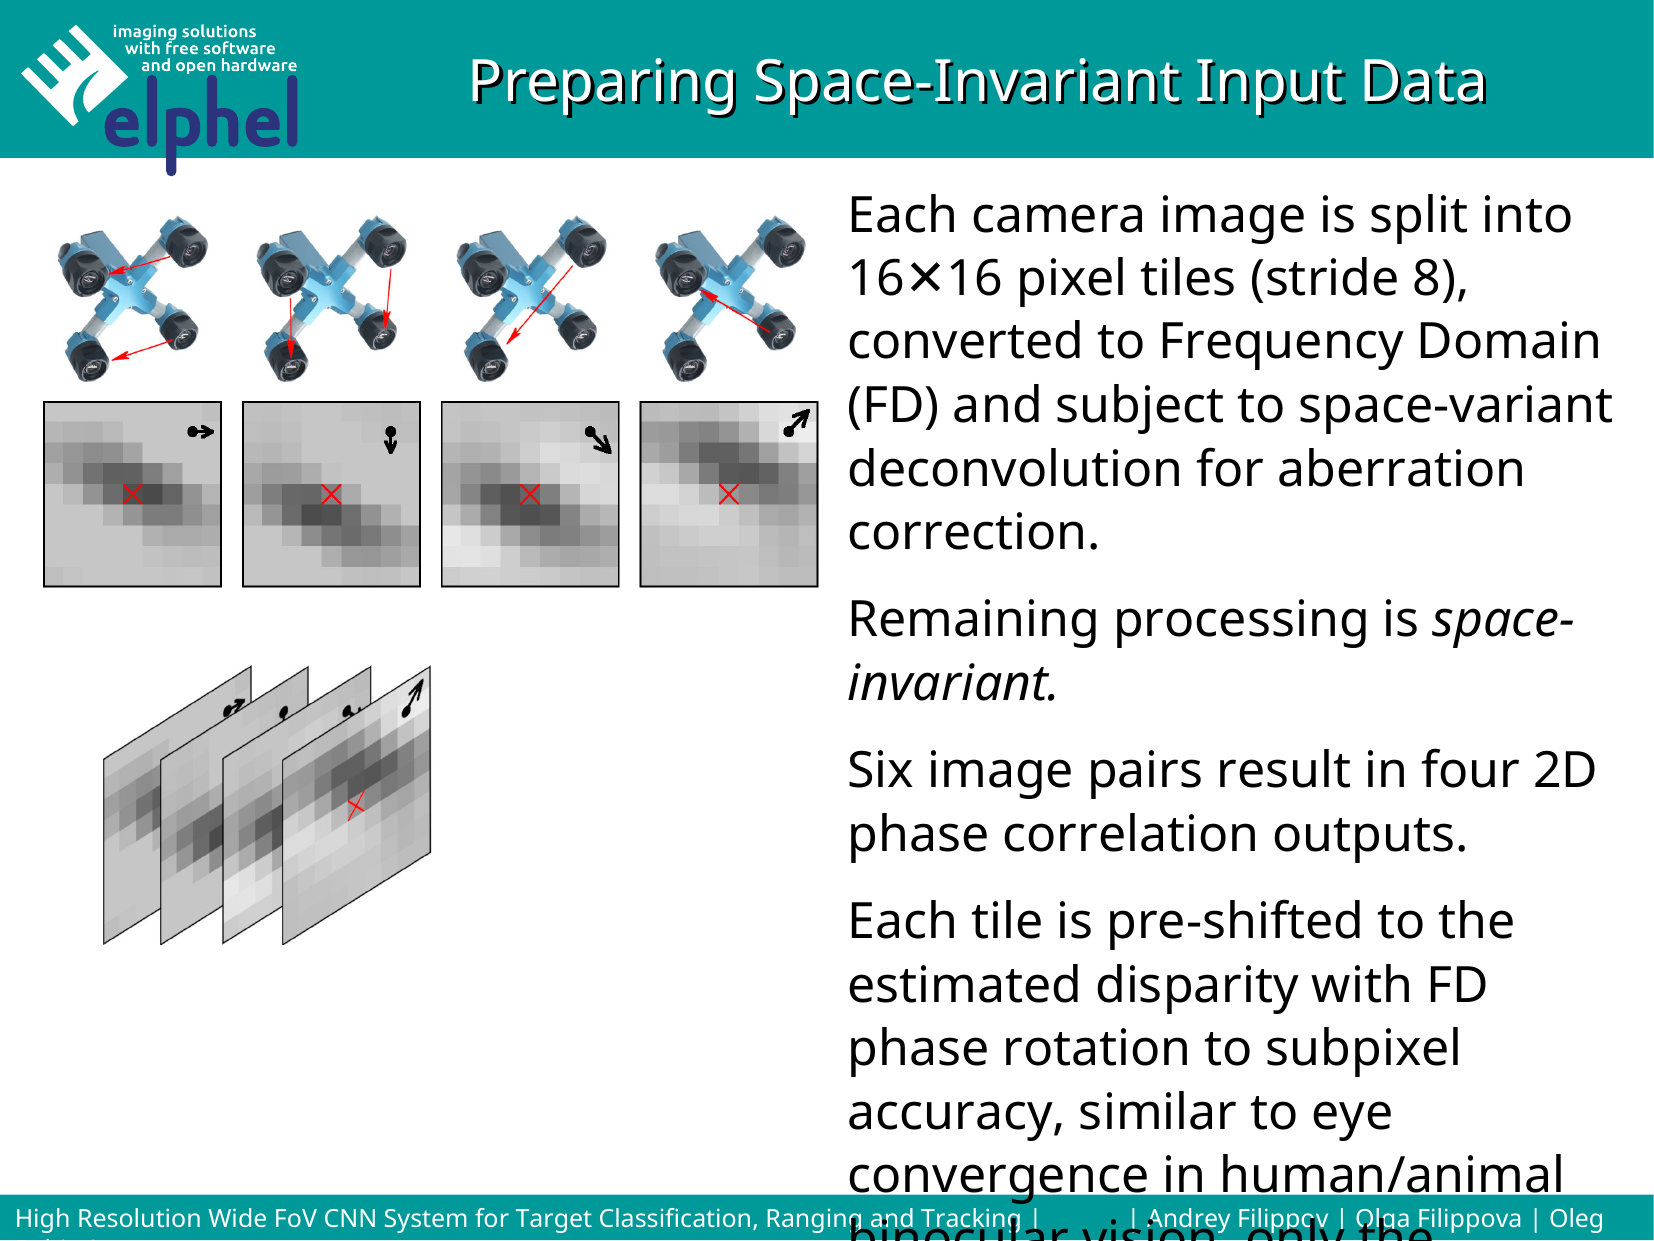

# Preparing Space-Invariant Input Data
Each camera image is split into 16✕16 pixel tiles (stride 8), converted to Frequency Domain (FD) and subject to space-variant deconvolution for aberration correction.
Remaining processing is space-invariant.
Six image pairs result in four 2D phase correlation outputs.
Each tile is pre-shifted to the estimated disparity with FD phase rotation to subpixel accuracy, similar to eye convergence in human/animal binocular vision, only the residual disparity has to be determined.